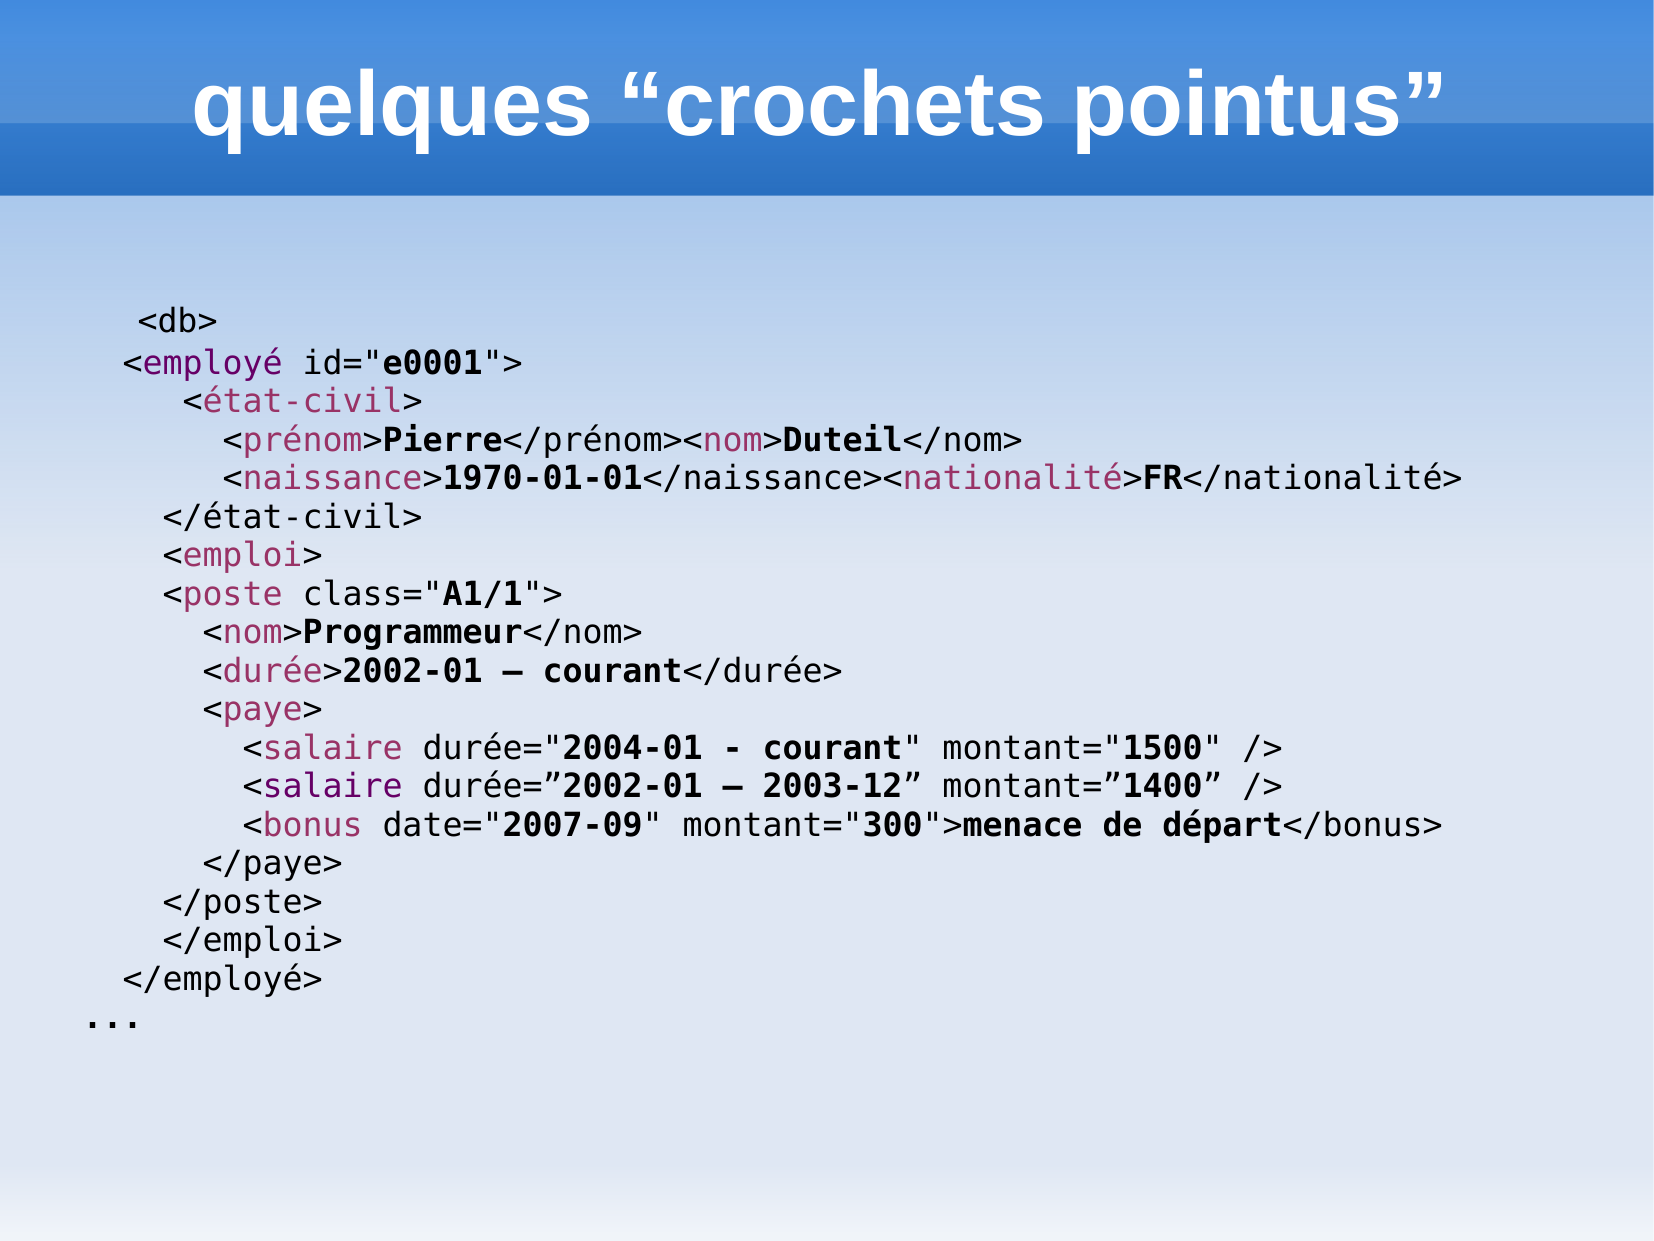

# quelques “crochets pointus”
 <db>
 <employé id="e0001">
 <état-civil>
 <prénom>Pierre</prénom><nom>Duteil</nom>
 <naissance>1970-01-01</naissance><nationalité>FR</nationalité>
 </état-civil>
 <emploi>
 <poste class="A1/1">
 <nom>Programmeur</nom>
 <durée>2002-01 – courant</durée>
 <paye>
 <salaire durée="2004-01 - courant" montant="1500" />
 <salaire durée=”2002-01 – 2003-12” montant=”1400” />
 <bonus date="2007-09" montant="300">menace de départ</bonus>
 </paye>
 </poste>
 </emploi>
 </employé>
...